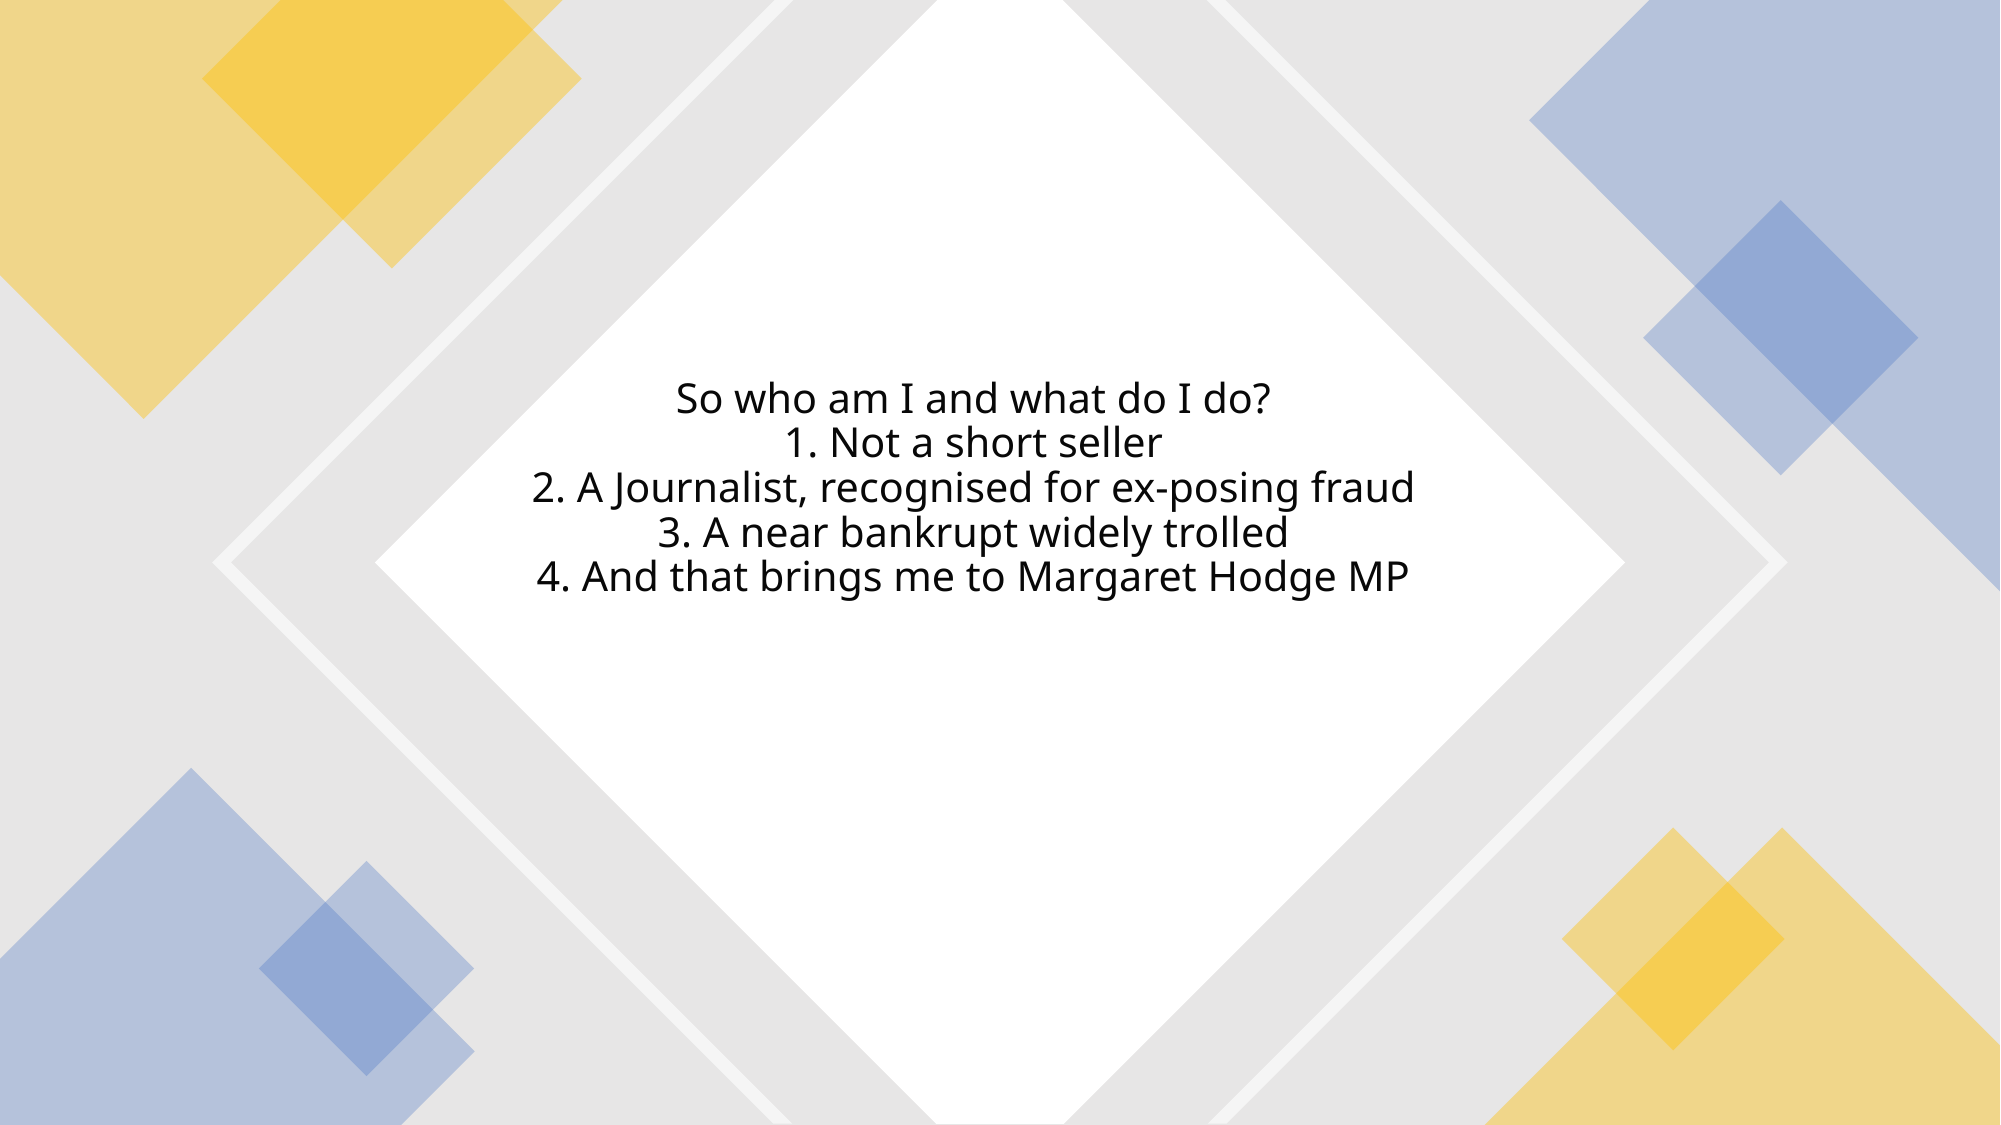

# So who am I and what do I do? 1. Not a short seller 2. A Journalist, recognised for ex-posing fraud 3. A near bankrupt widely trolled 4. And that brings me to Margaret Hodge MP